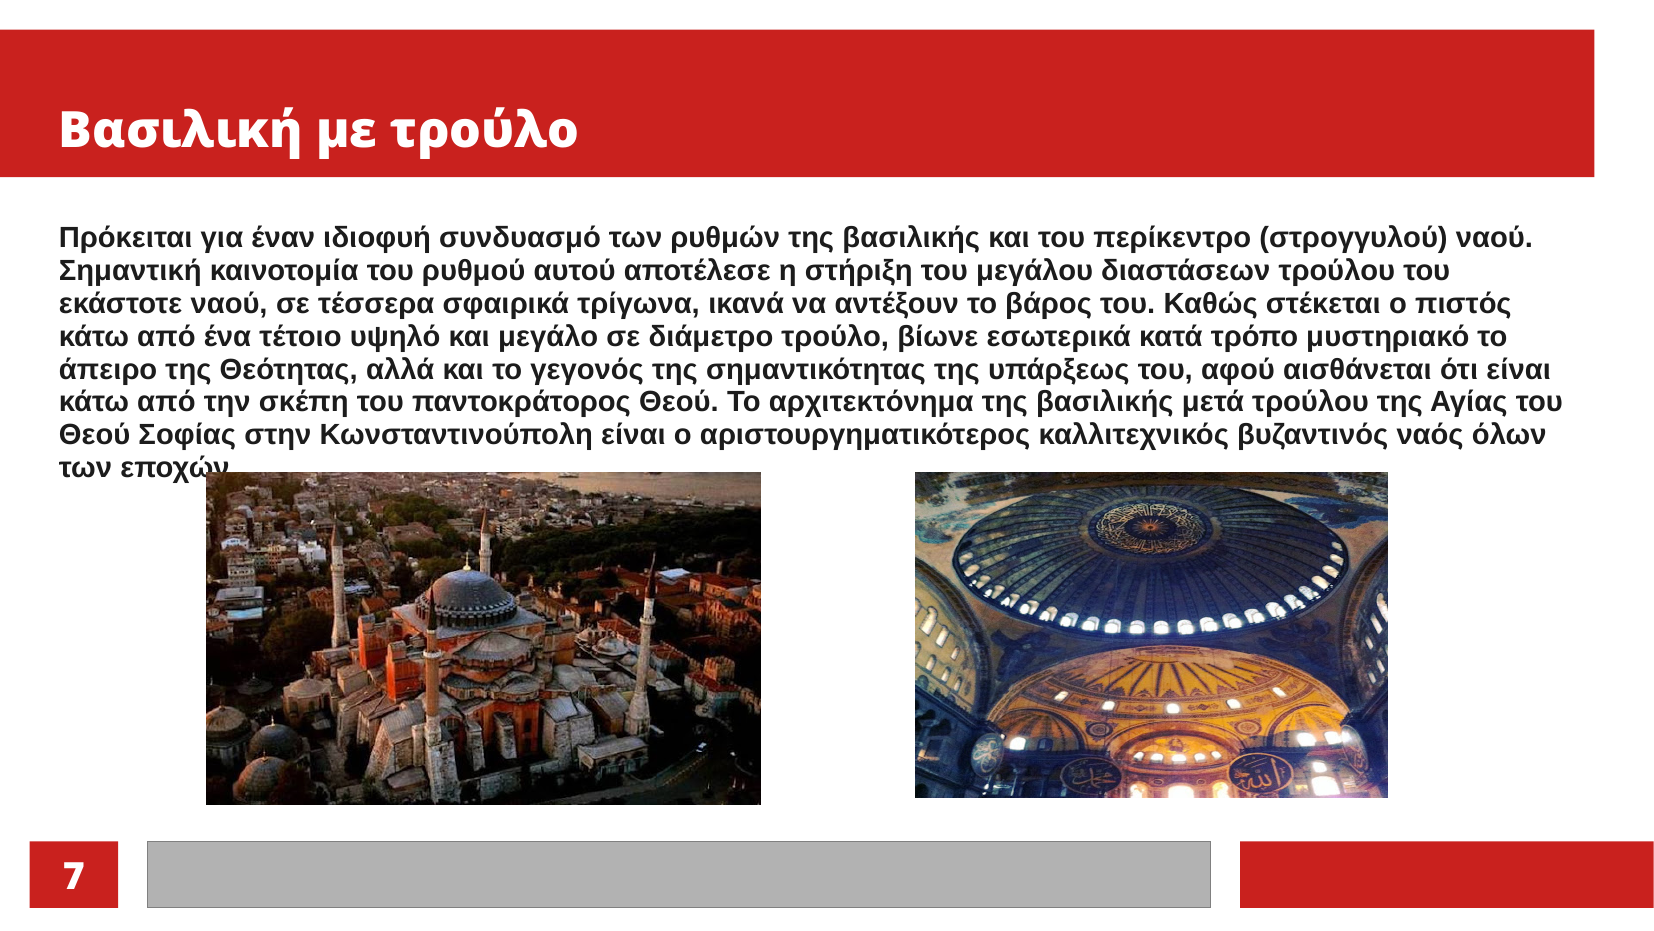

# Βασιλική με τρούλο
Πρόκειται για έναν ιδιοφυή συνδυασμό των ρυθμών της βασιλικής και του περίκεντρο (στρογγυλού) ναού. Σημαντική καινοτομία του ρυθμού αυτού αποτέλεσε η στήριξη του μεγάλου διαστάσεων τρούλου του εκάστοτε ναού, σε τέσσερα σφαιρικά τρίγωνα, ικανά να αντέξουν το βάρος του. Καθώς στέκεται ο πιστός κάτω από ένα τέτοιο υψηλό και μεγάλο σε διάμετρο τρούλο, βίωνε εσωτερικά κατά τρόπο μυστηριακό το άπειρο της Θεότητας, αλλά και το γεγονός της σημαντικότητας της υπάρξεως του, αφού αισθάνεται ότι είναι κάτω από την σκέπη του παντοκράτορος Θεού. Το αρχιτεκτόνημα της βασιλικής μετά τρούλου της Αγίας του Θεού Σοφίας στην Κωνσταντινούπολη είναι ο αριστουργηματικότερος καλλιτεχνικός βυζαντινός ναός όλων των εποχών.
7